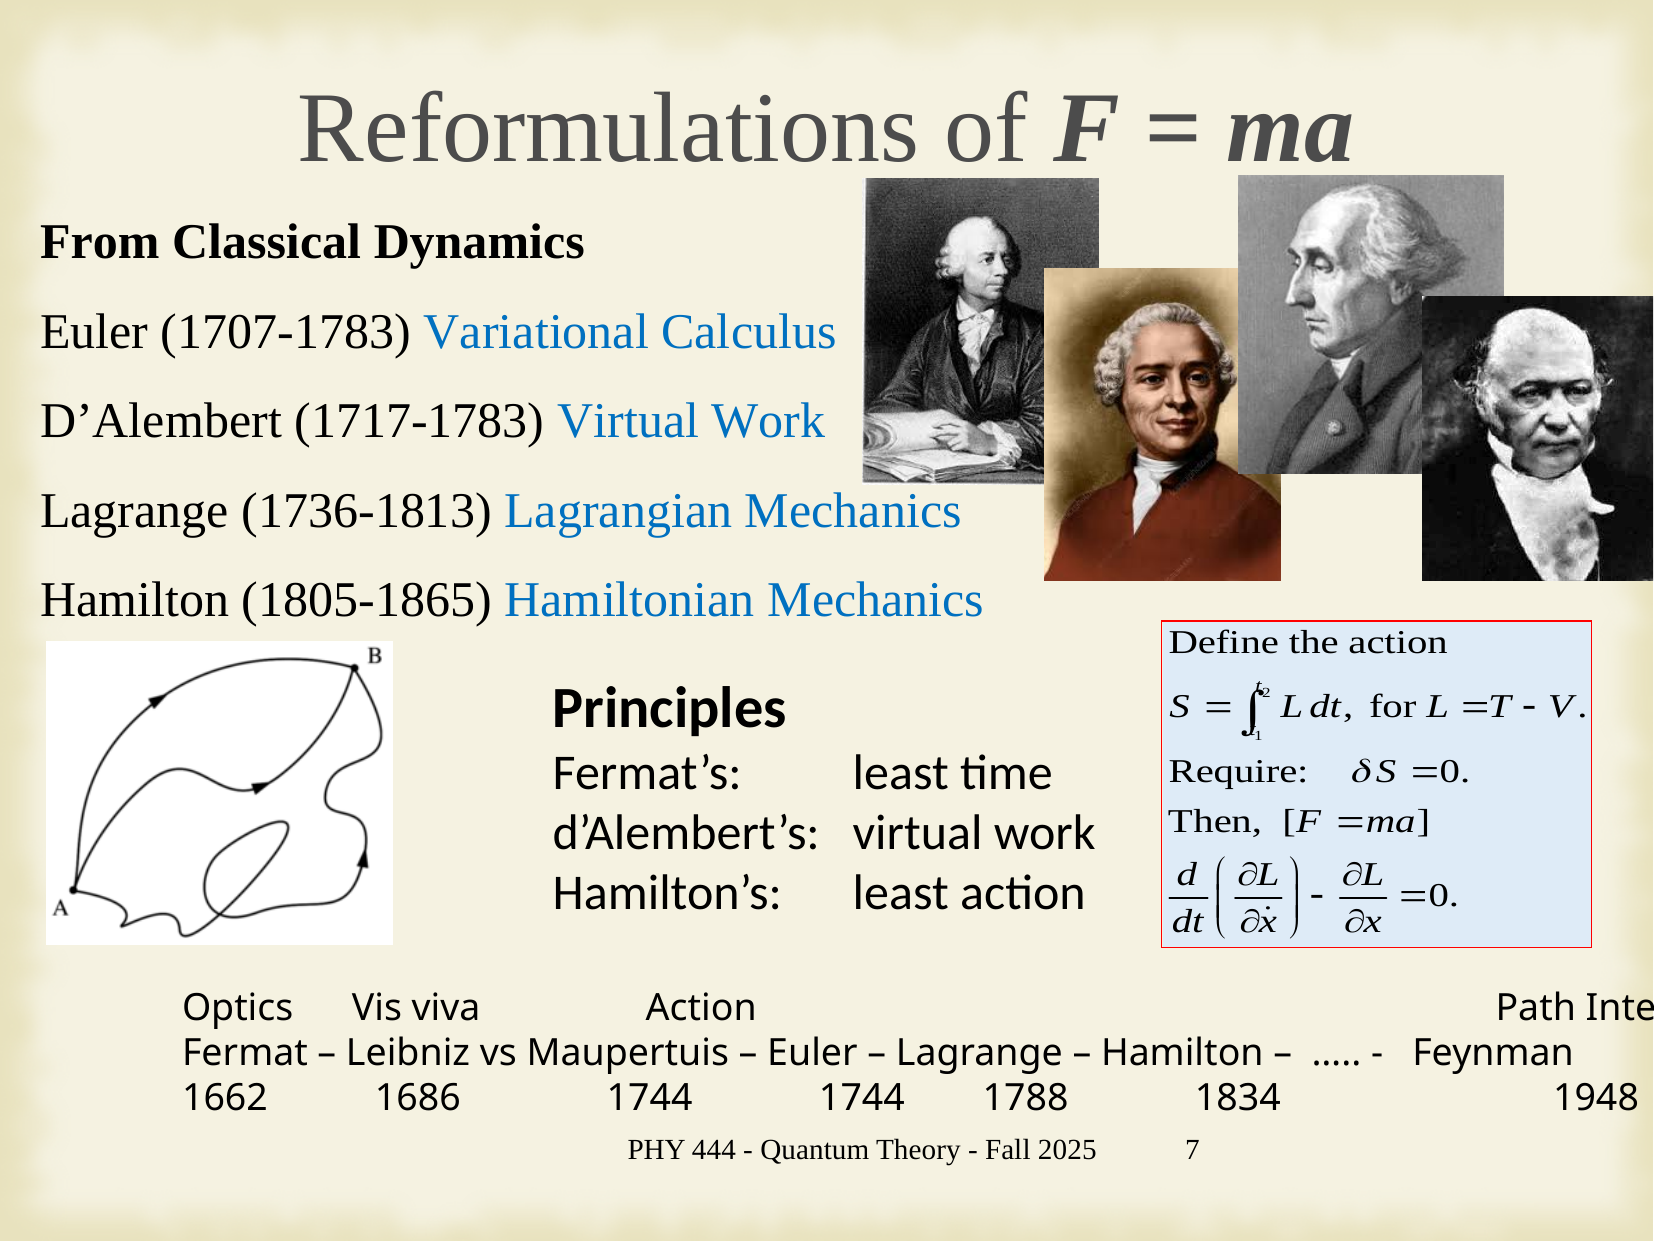

# Reformulations of F = ma
From Classical Dynamics
Euler (1707-1783) Variational Calculus
D’Alembert (1717-1783) Virtual Work
Lagrange (1736-1813) Lagrangian Mechanics
Hamilton (1805-1865) Hamiltonian Mechanics
Principles
Fermat’s: 		least time
d’Alembert’s: 	virtual work Hamilton’s: 	least action
Optics Vis viva Action Path Integrals
Fermat – Leibniz vs Maupertuis – Euler – Lagrange – Hamilton – ….. - Feynman
1662 1686 1744 1744 1788 1834 1948
PHY 444 - Quantum Theory - Fall 2025
6